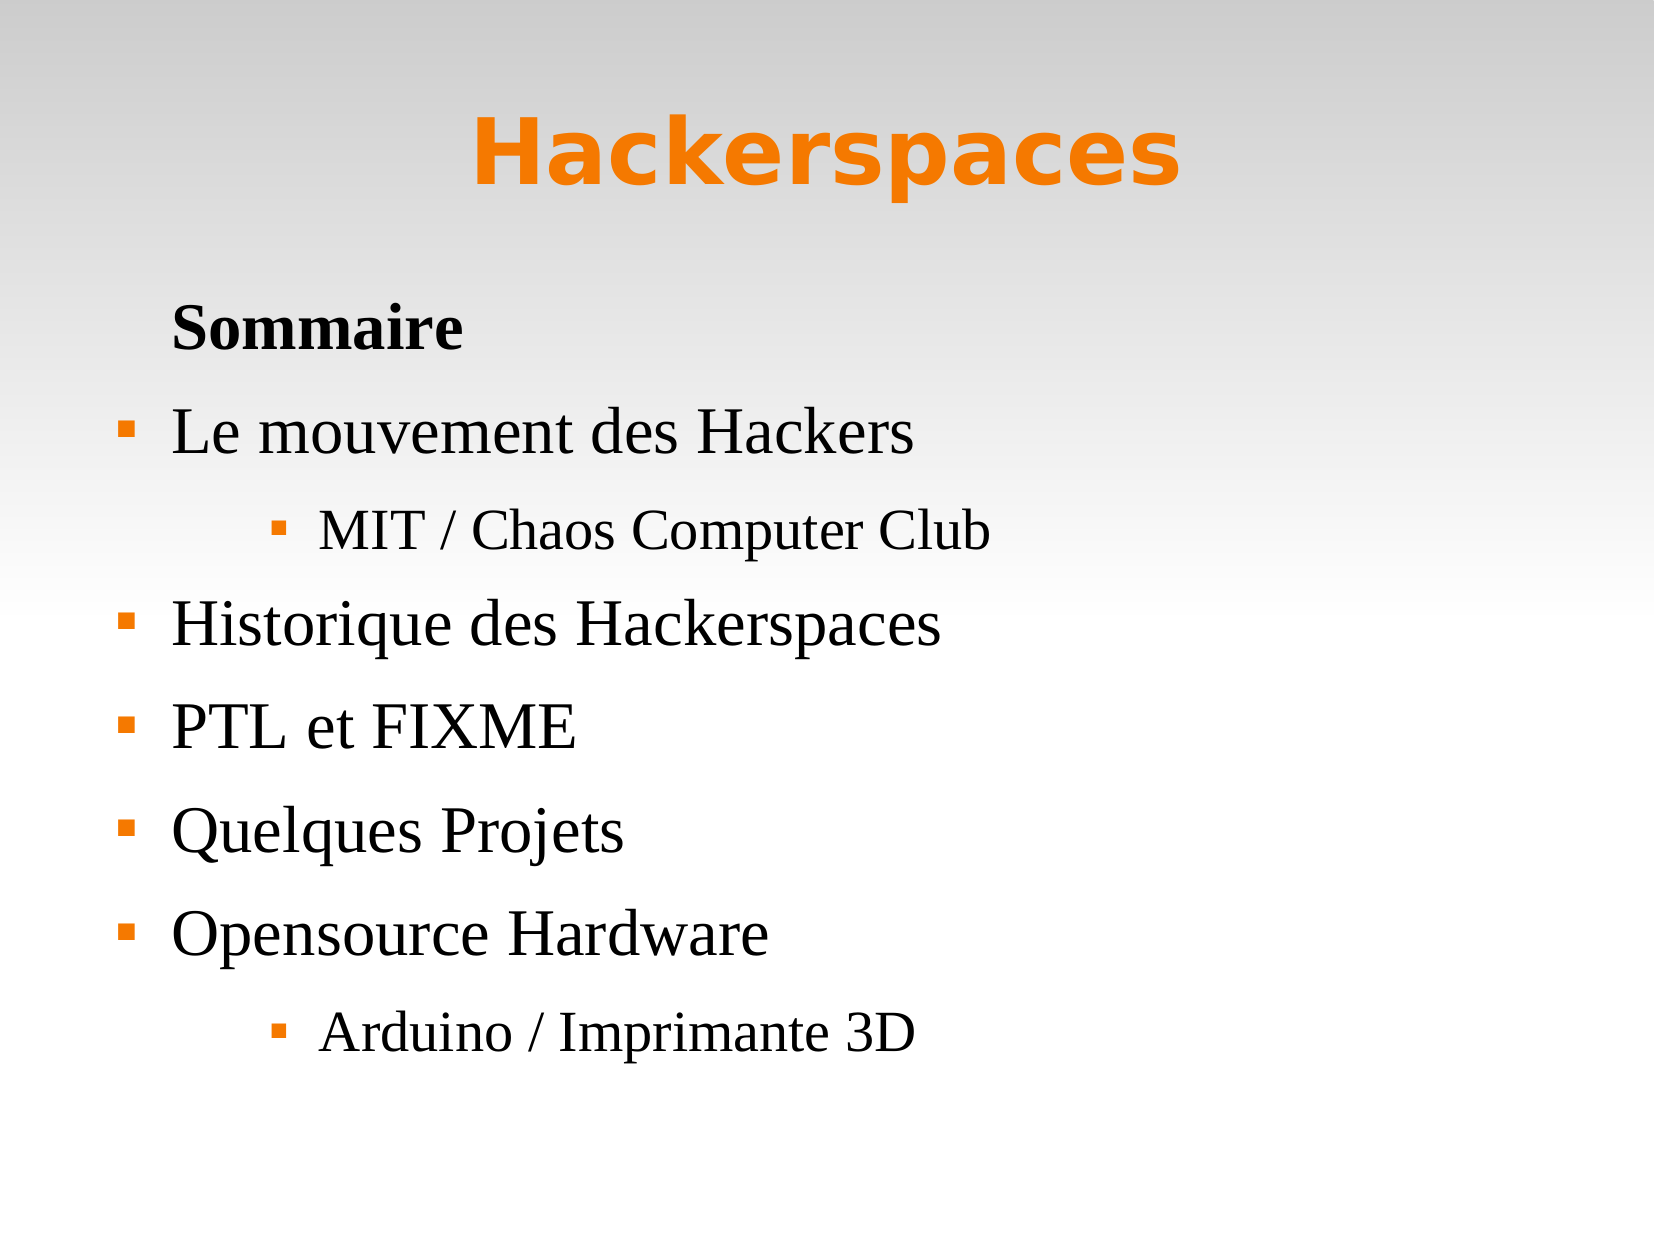

# Hackerspaces
Sommaire
Le mouvement des Hackers
MIT / Chaos Computer Club
Historique des Hackerspaces
PTL et FIXME
Quelques Projets
Opensource Hardware
Arduino / Imprimante 3D